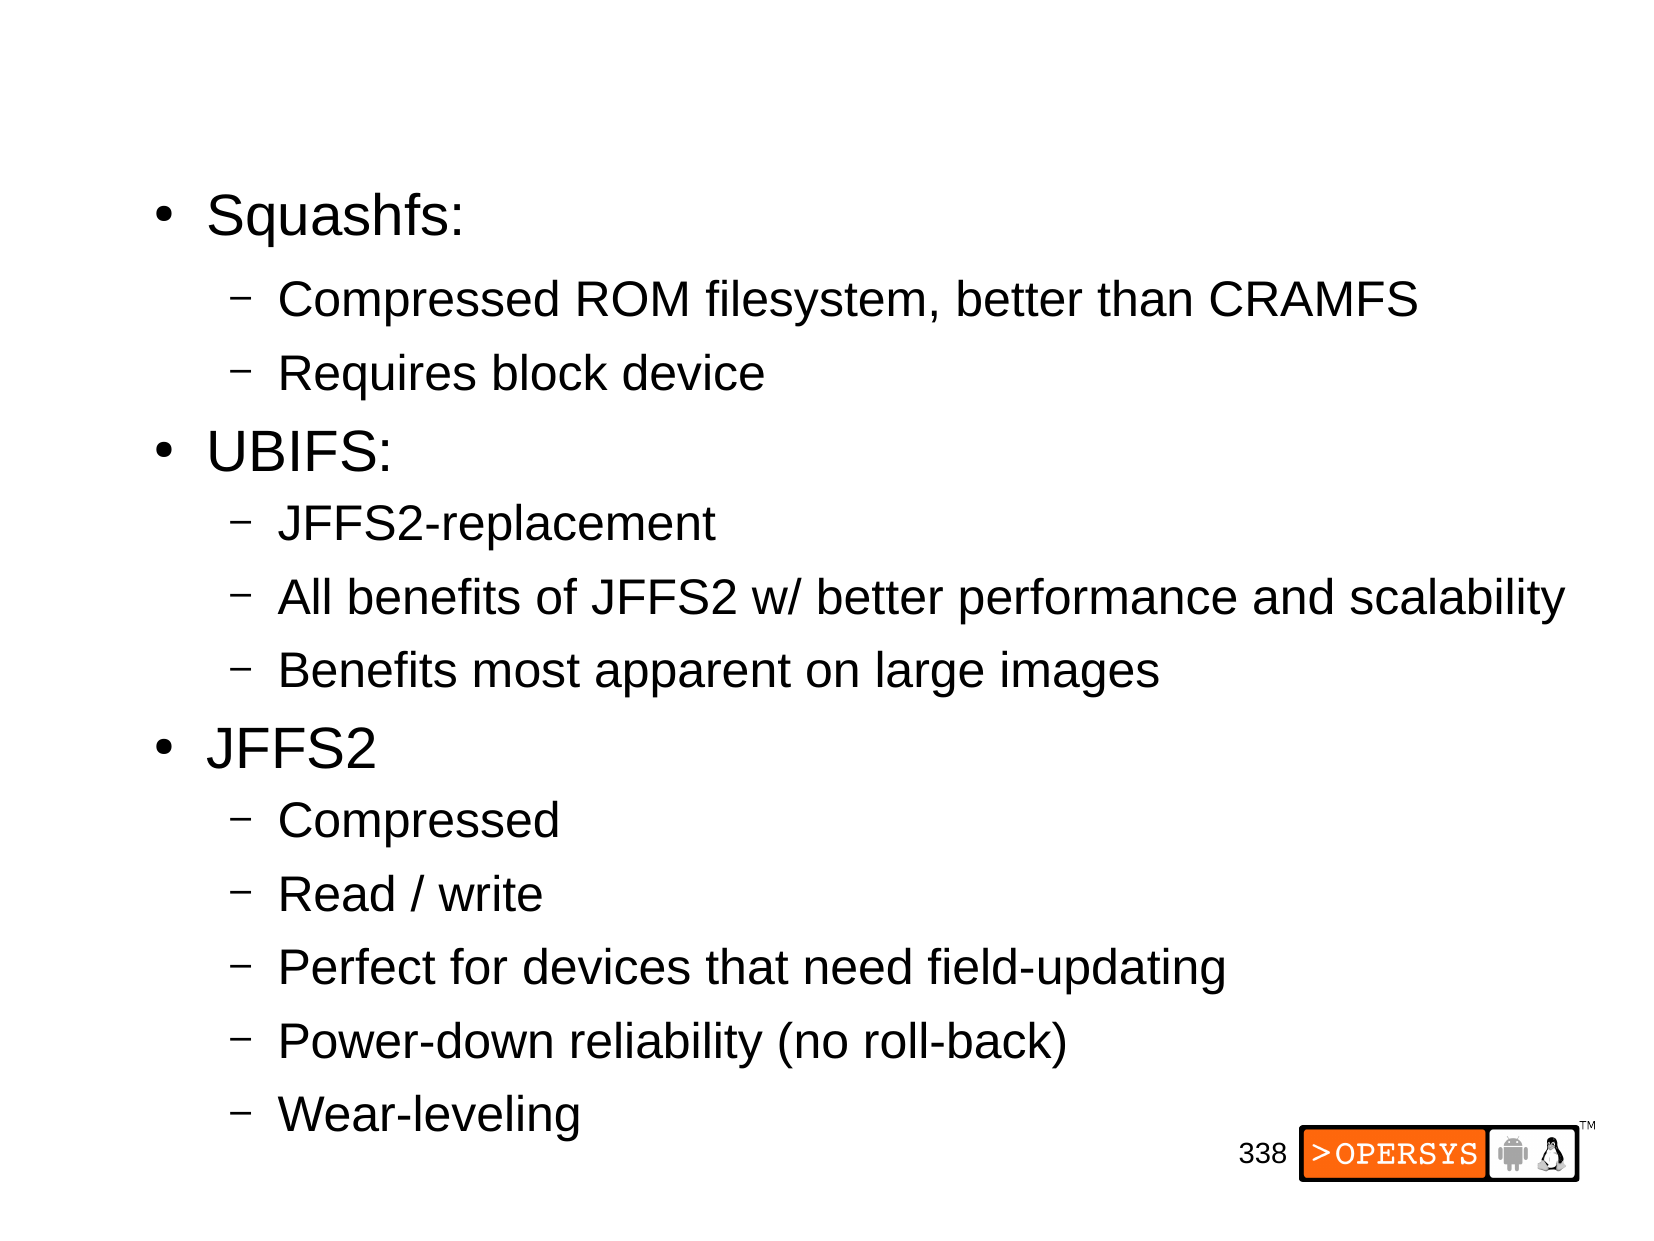

# Squashfs:
Compressed ROM filesystem, better than CRAMFS
Requires block device
UBIFS:
JFFS2-replacement
All benefits of JFFS2 w/ better performance and scalability
Benefits most apparent on large images
JFFS2
Compressed
Read / write
Perfect for devices that need field-updating
Power-down reliability (no roll-back)
Wear-leveling